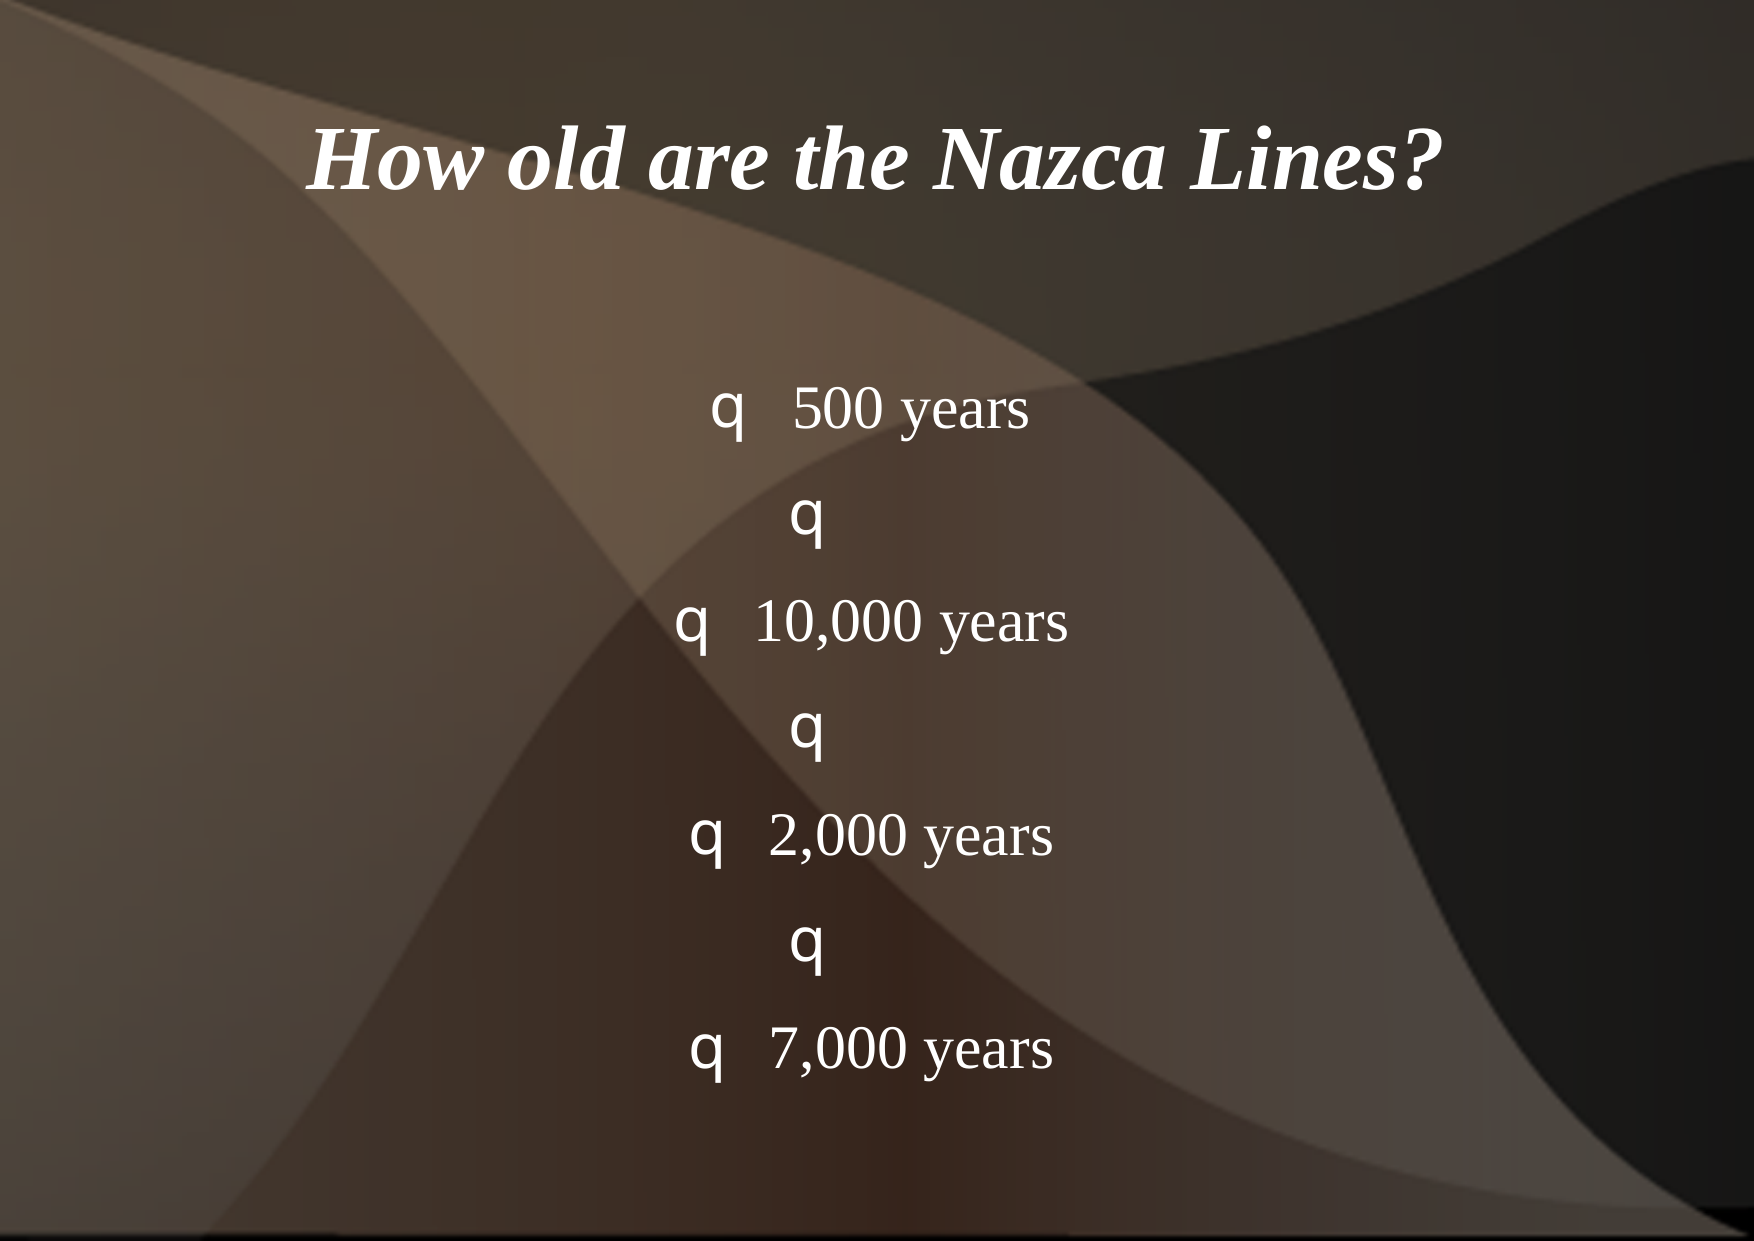

# How old are the Nazca Lines?
500 years
10,000 years
2,000 years
7,000 years